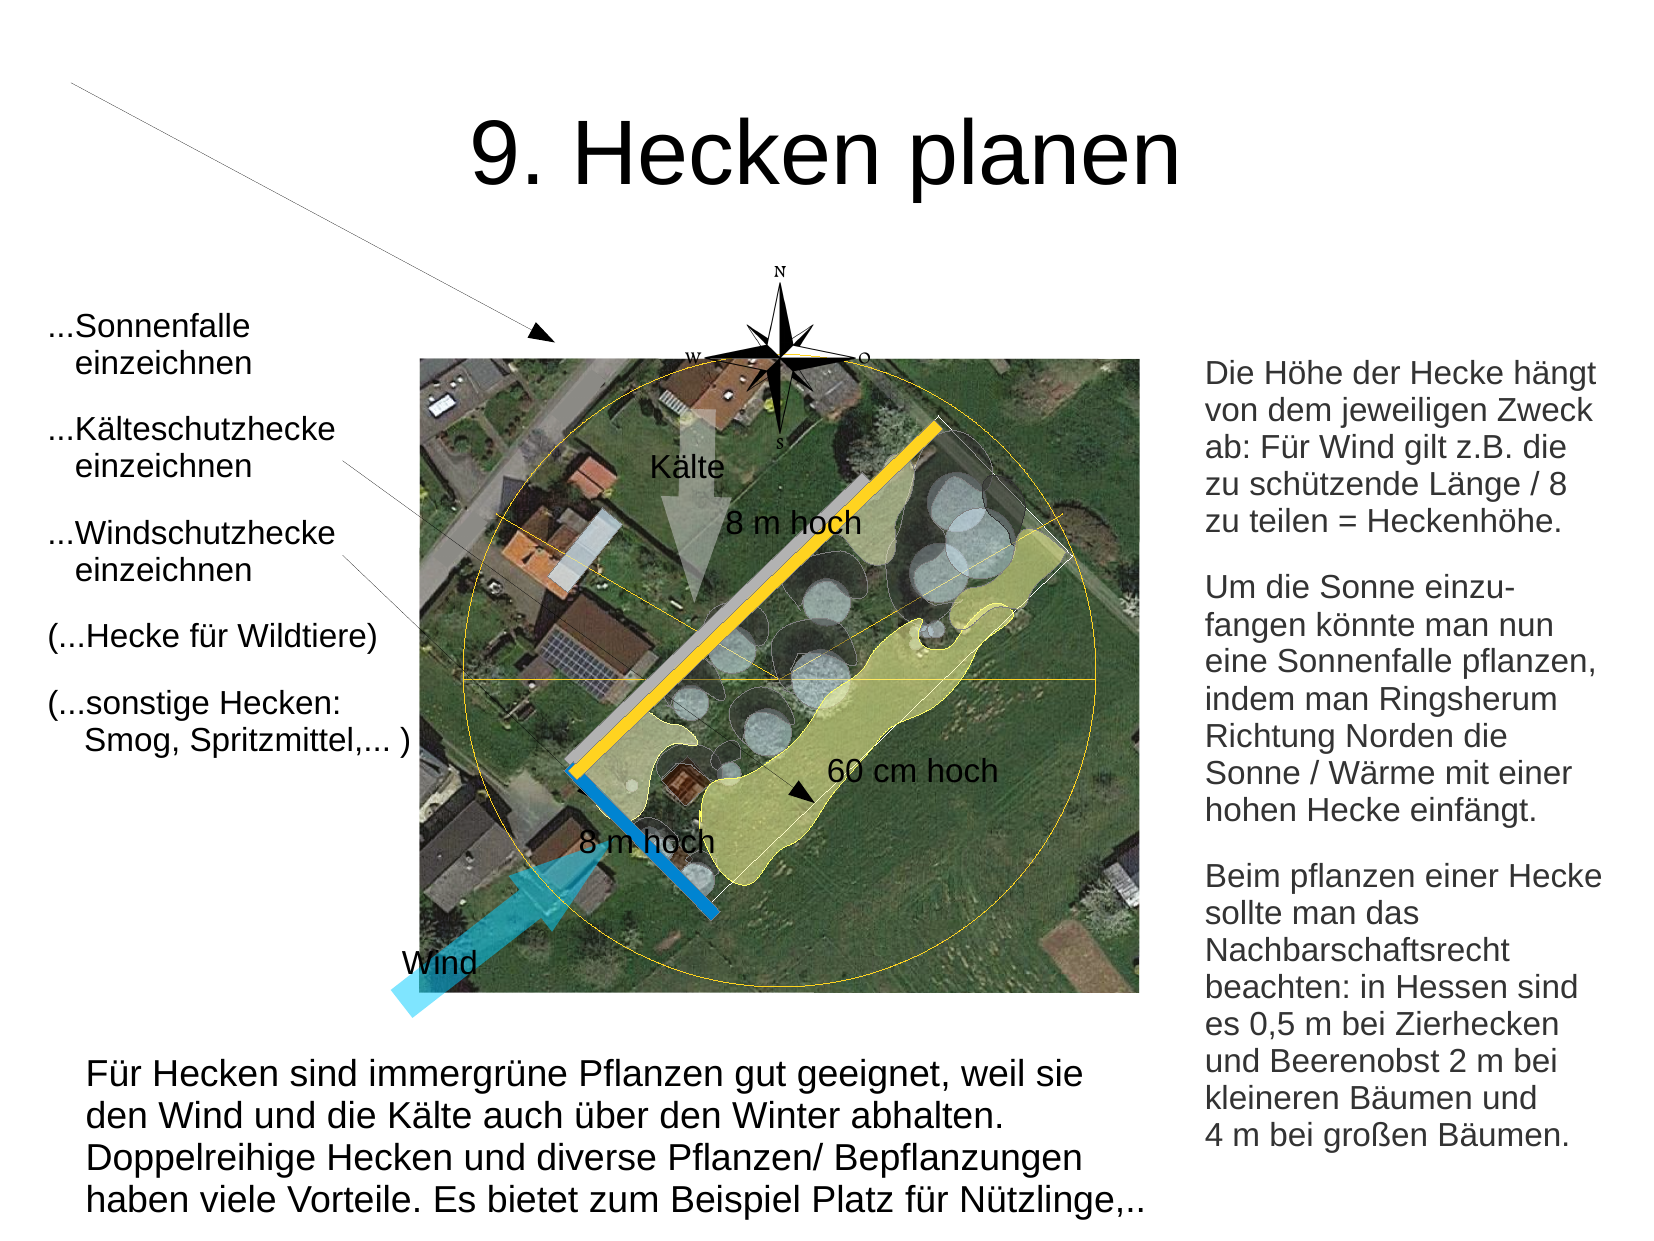

# 9. Hecken planen
...Sonnenfalle einzeichnen
...Kälteschutzhecke einzeichnen
...Windschutzhecke einzeichnen
(...Hecke für Wildtiere)
(...sonstige Hecken: Smog, Spritzmittel,... )
Die Höhe der Hecke hängt von dem jeweiligen Zweck ab: Für Wind gilt z.B. die zu schützende Länge / 8 zu teilen = Heckenhöhe.
Um die Sonne einzu-fangen könnte man nun eine Sonnenfalle pflanzen, indem man Ringsherum Richtung Norden die Sonne / Wärme mit einer hohen Hecke einfängt.
Beim pflanzen einer Hecke sollte man das Nachbarschaftsrecht beachten: in Hessen sind es 0,5 m bei Zierhecken und Beerenobst 2 m bei kleineren Bäumen und 4 m bei großen Bäumen.
Kälte
8 m hoch
60 cm hoch
8 m hoch
Wind
Für Hecken sind immergrüne Pflanzen gut geeignet, weil sie den Wind und die Kälte auch über den Winter abhalten.
Doppelreihige Hecken und diverse Pflanzen/ Bepflanzungen haben viele Vorteile. Es bietet zum Beispiel Platz für Nützlinge,..